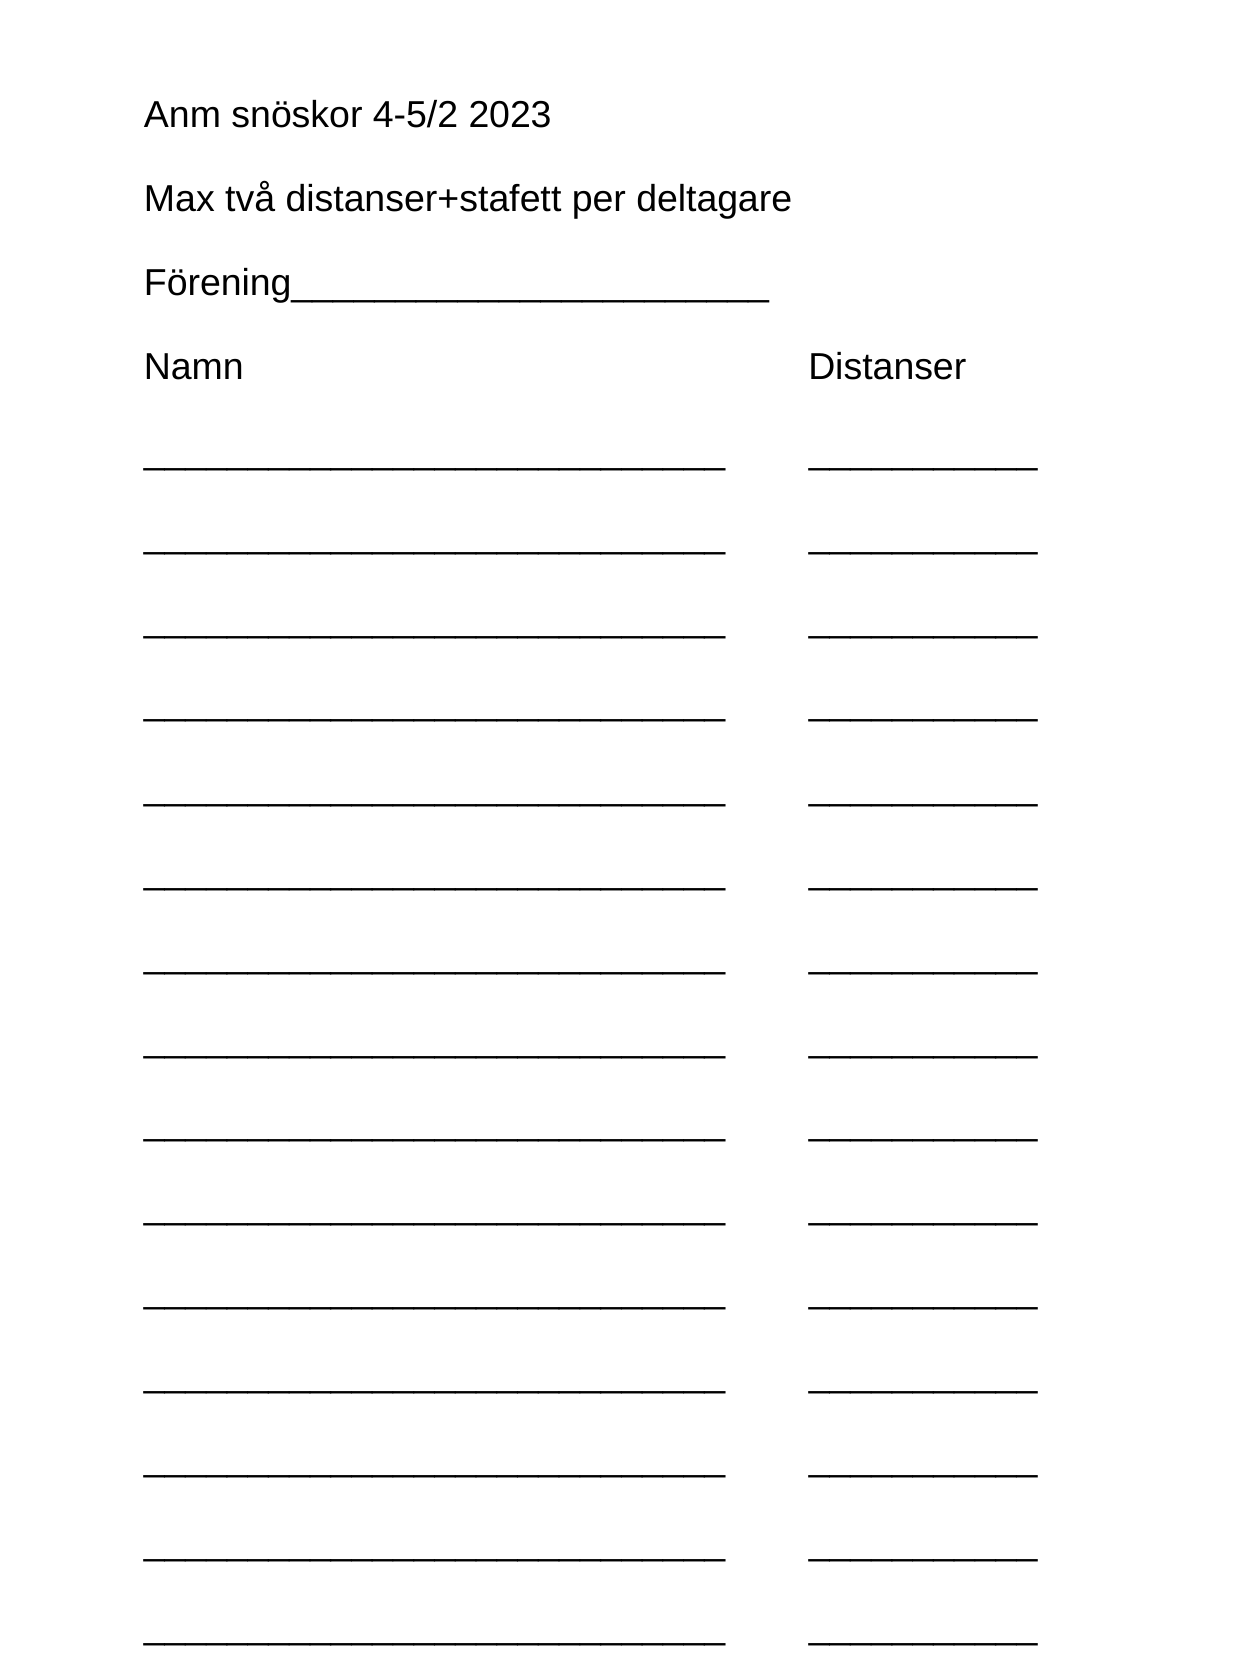

Anm snöskor 4-5/2 2023
Max två distanser+stafett per deltagare
Förening_______________________
Namn								Distanser
____________________________ ___________
____________________________ ___________
____________________________ ___________
____________________________ ___________
____________________________ ___________
____________________________ ___________
____________________________ ___________
____________________________ ___________
____________________________ ___________
____________________________ ___________
____________________________ ___________
____________________________ ___________
____________________________ ___________
____________________________ ___________
____________________________ ___________